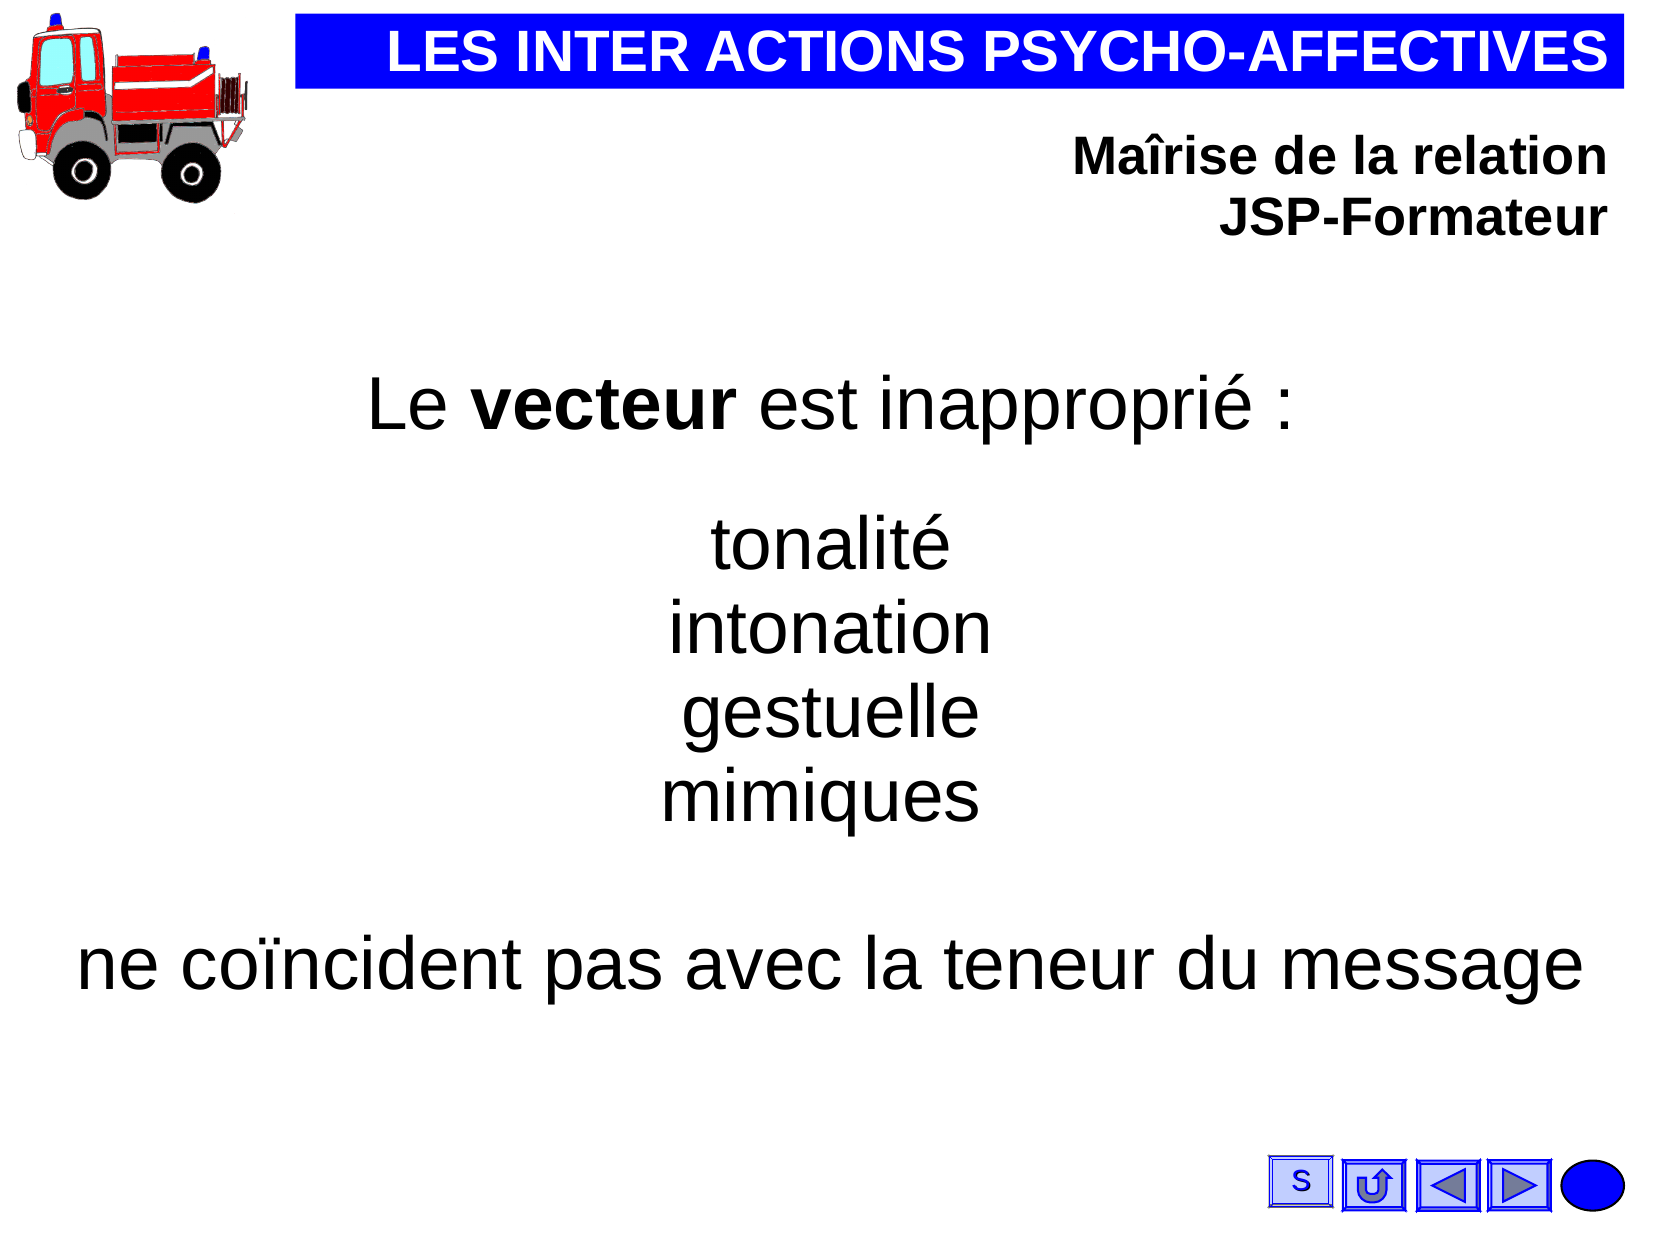

LES INTER ACTIONS PSYCHO-AFFECTIVES
Maîrise de la relation
JSP-Formateur
Le vecteur est inapproprié :
tonalité
intonation
gestuelle
mimiques
ne coïncident pas avec la teneur du message